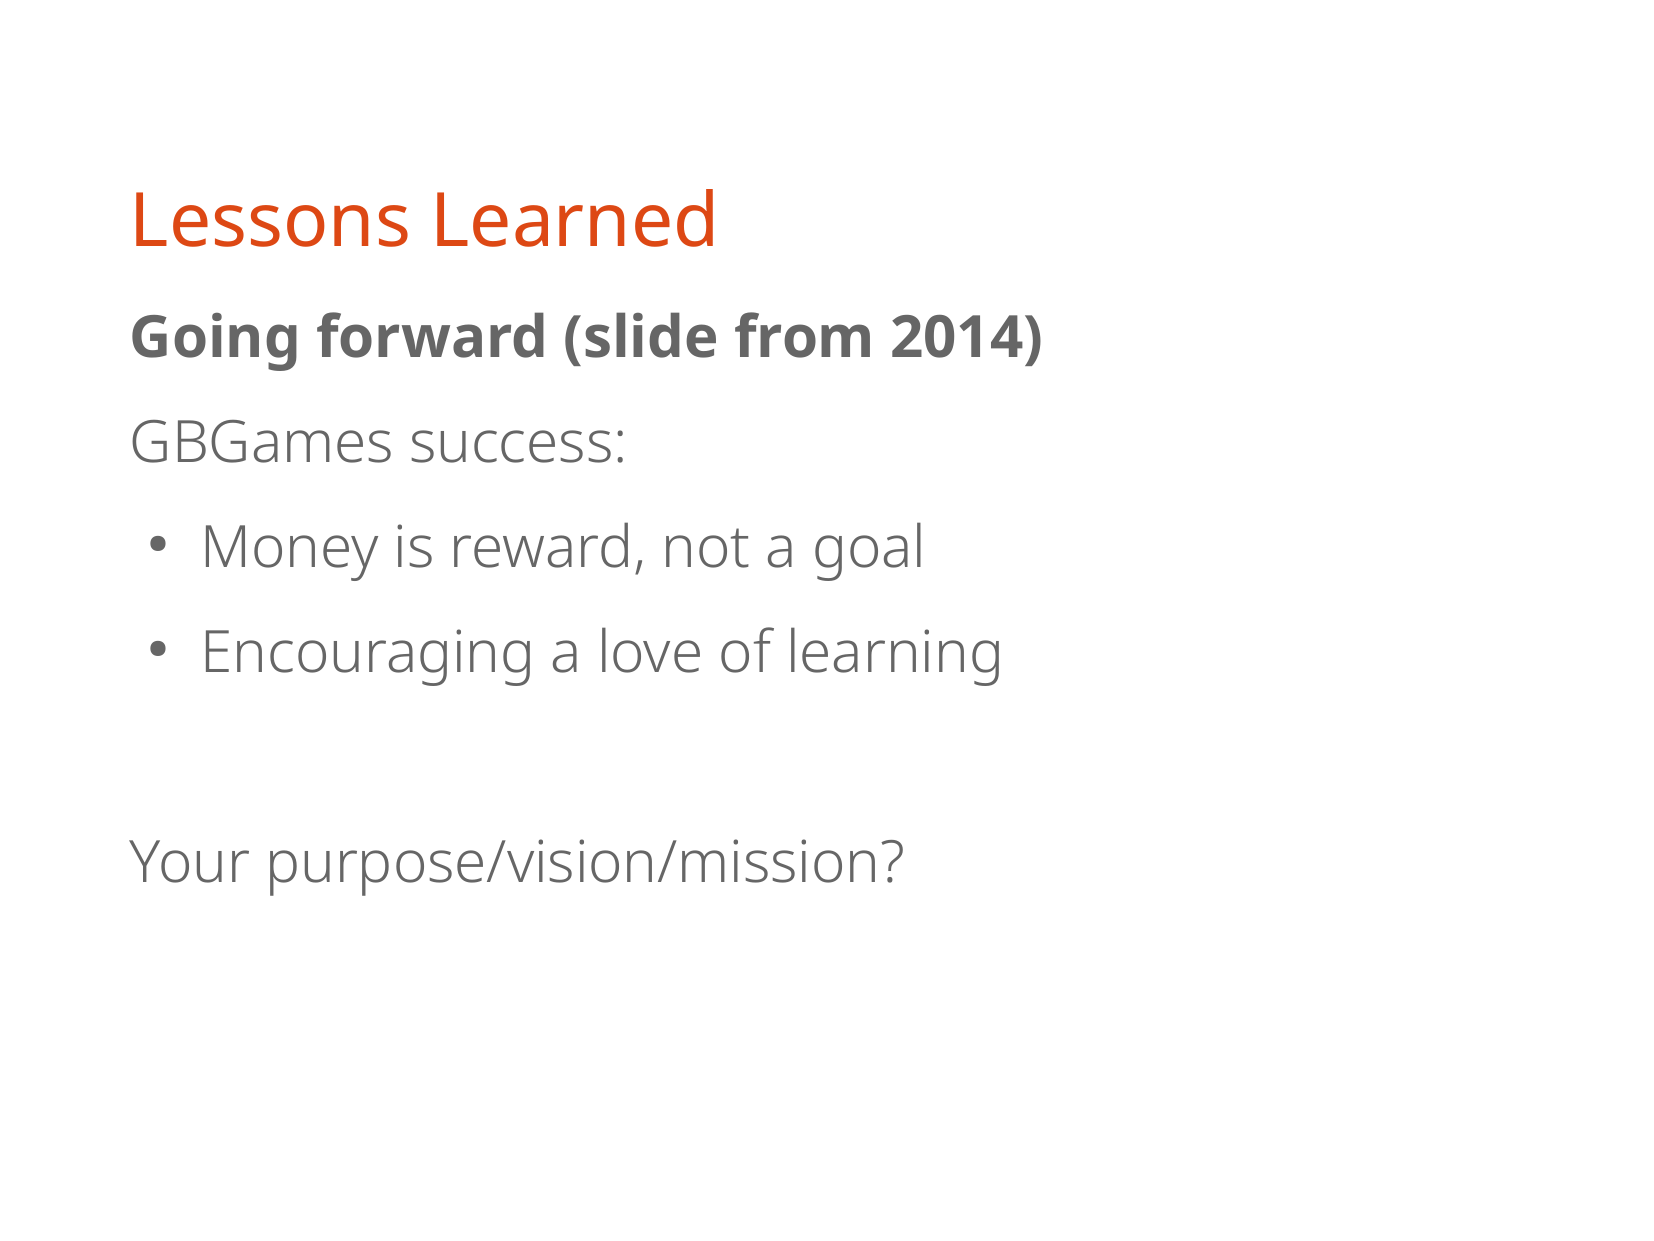

# Lessons Learned
Going forward (slide from 2014)
GBGames success:
Money is reward, not a goal
Encouraging a love of learning
Your purpose/vision/mission?